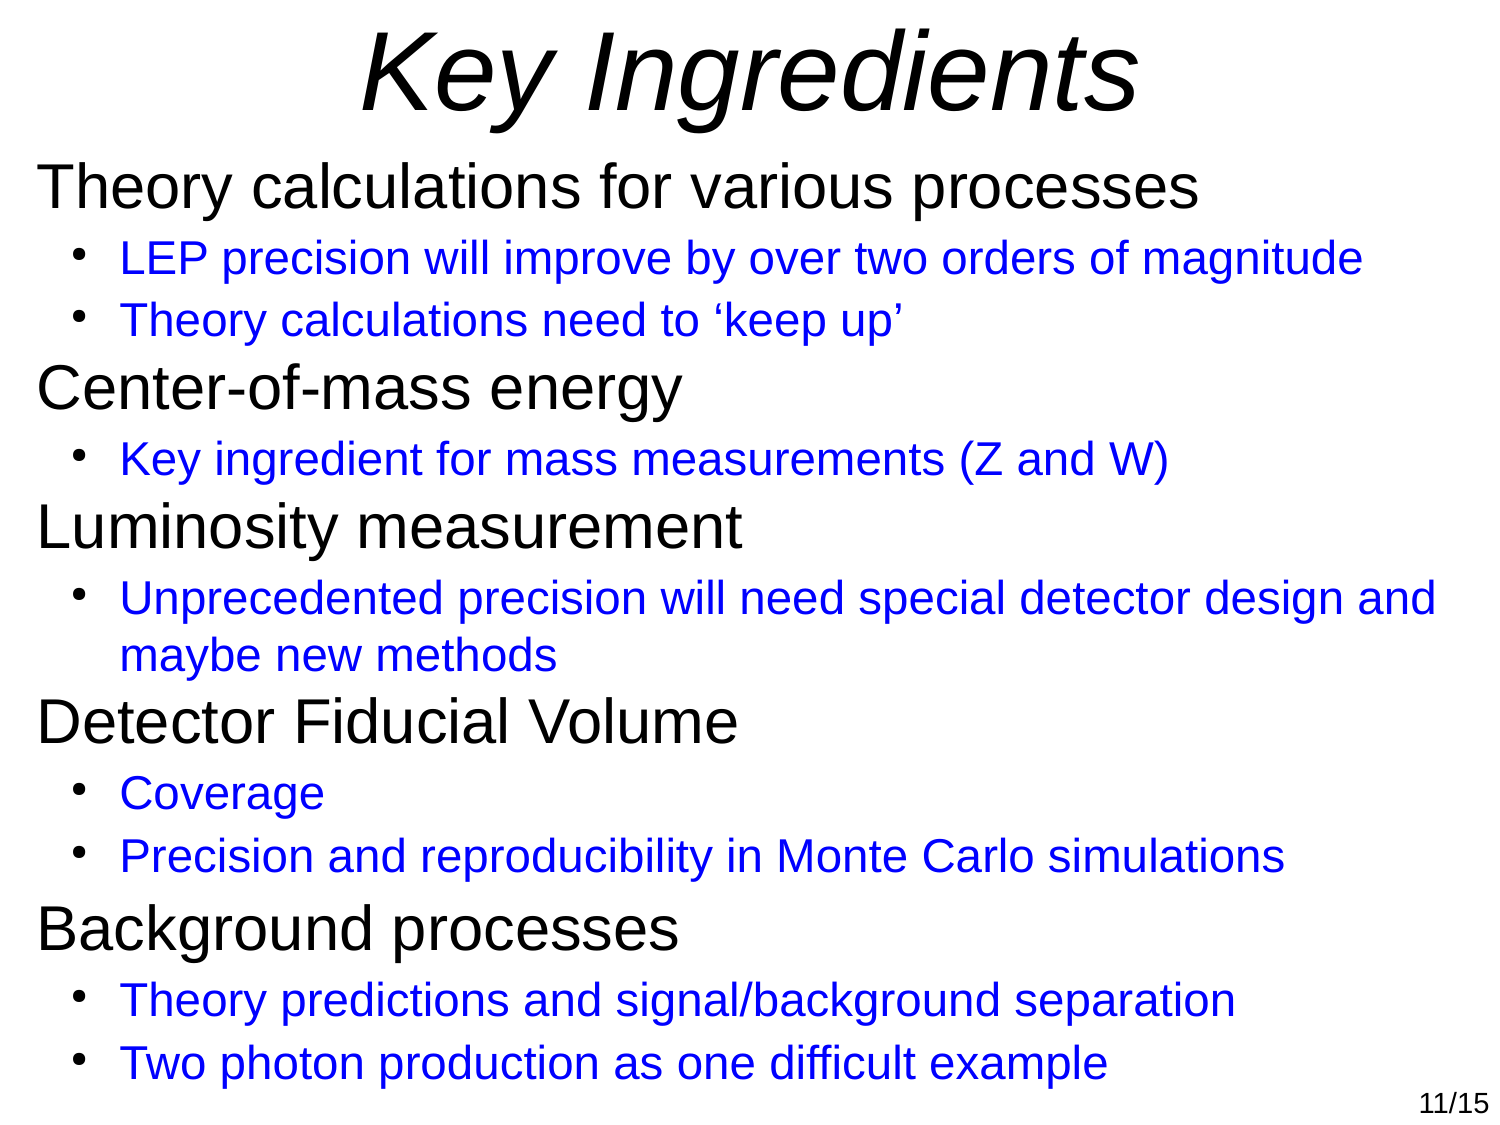

Key Ingredients
# Theory calculations for various processes
LEP precision will improve by over two orders of magnitude
Theory calculations need to ‘keep up’
Center-of-mass energy
Key ingredient for mass measurements (Z and W)
Luminosity measurement
Unprecedented precision will need special detector design and maybe new methods
Detector Fiducial Volume
Coverage
Precision and reproducibility in Monte Carlo simulations
Background processes
Theory predictions and signal/background separation
Two photon production as one difficult example